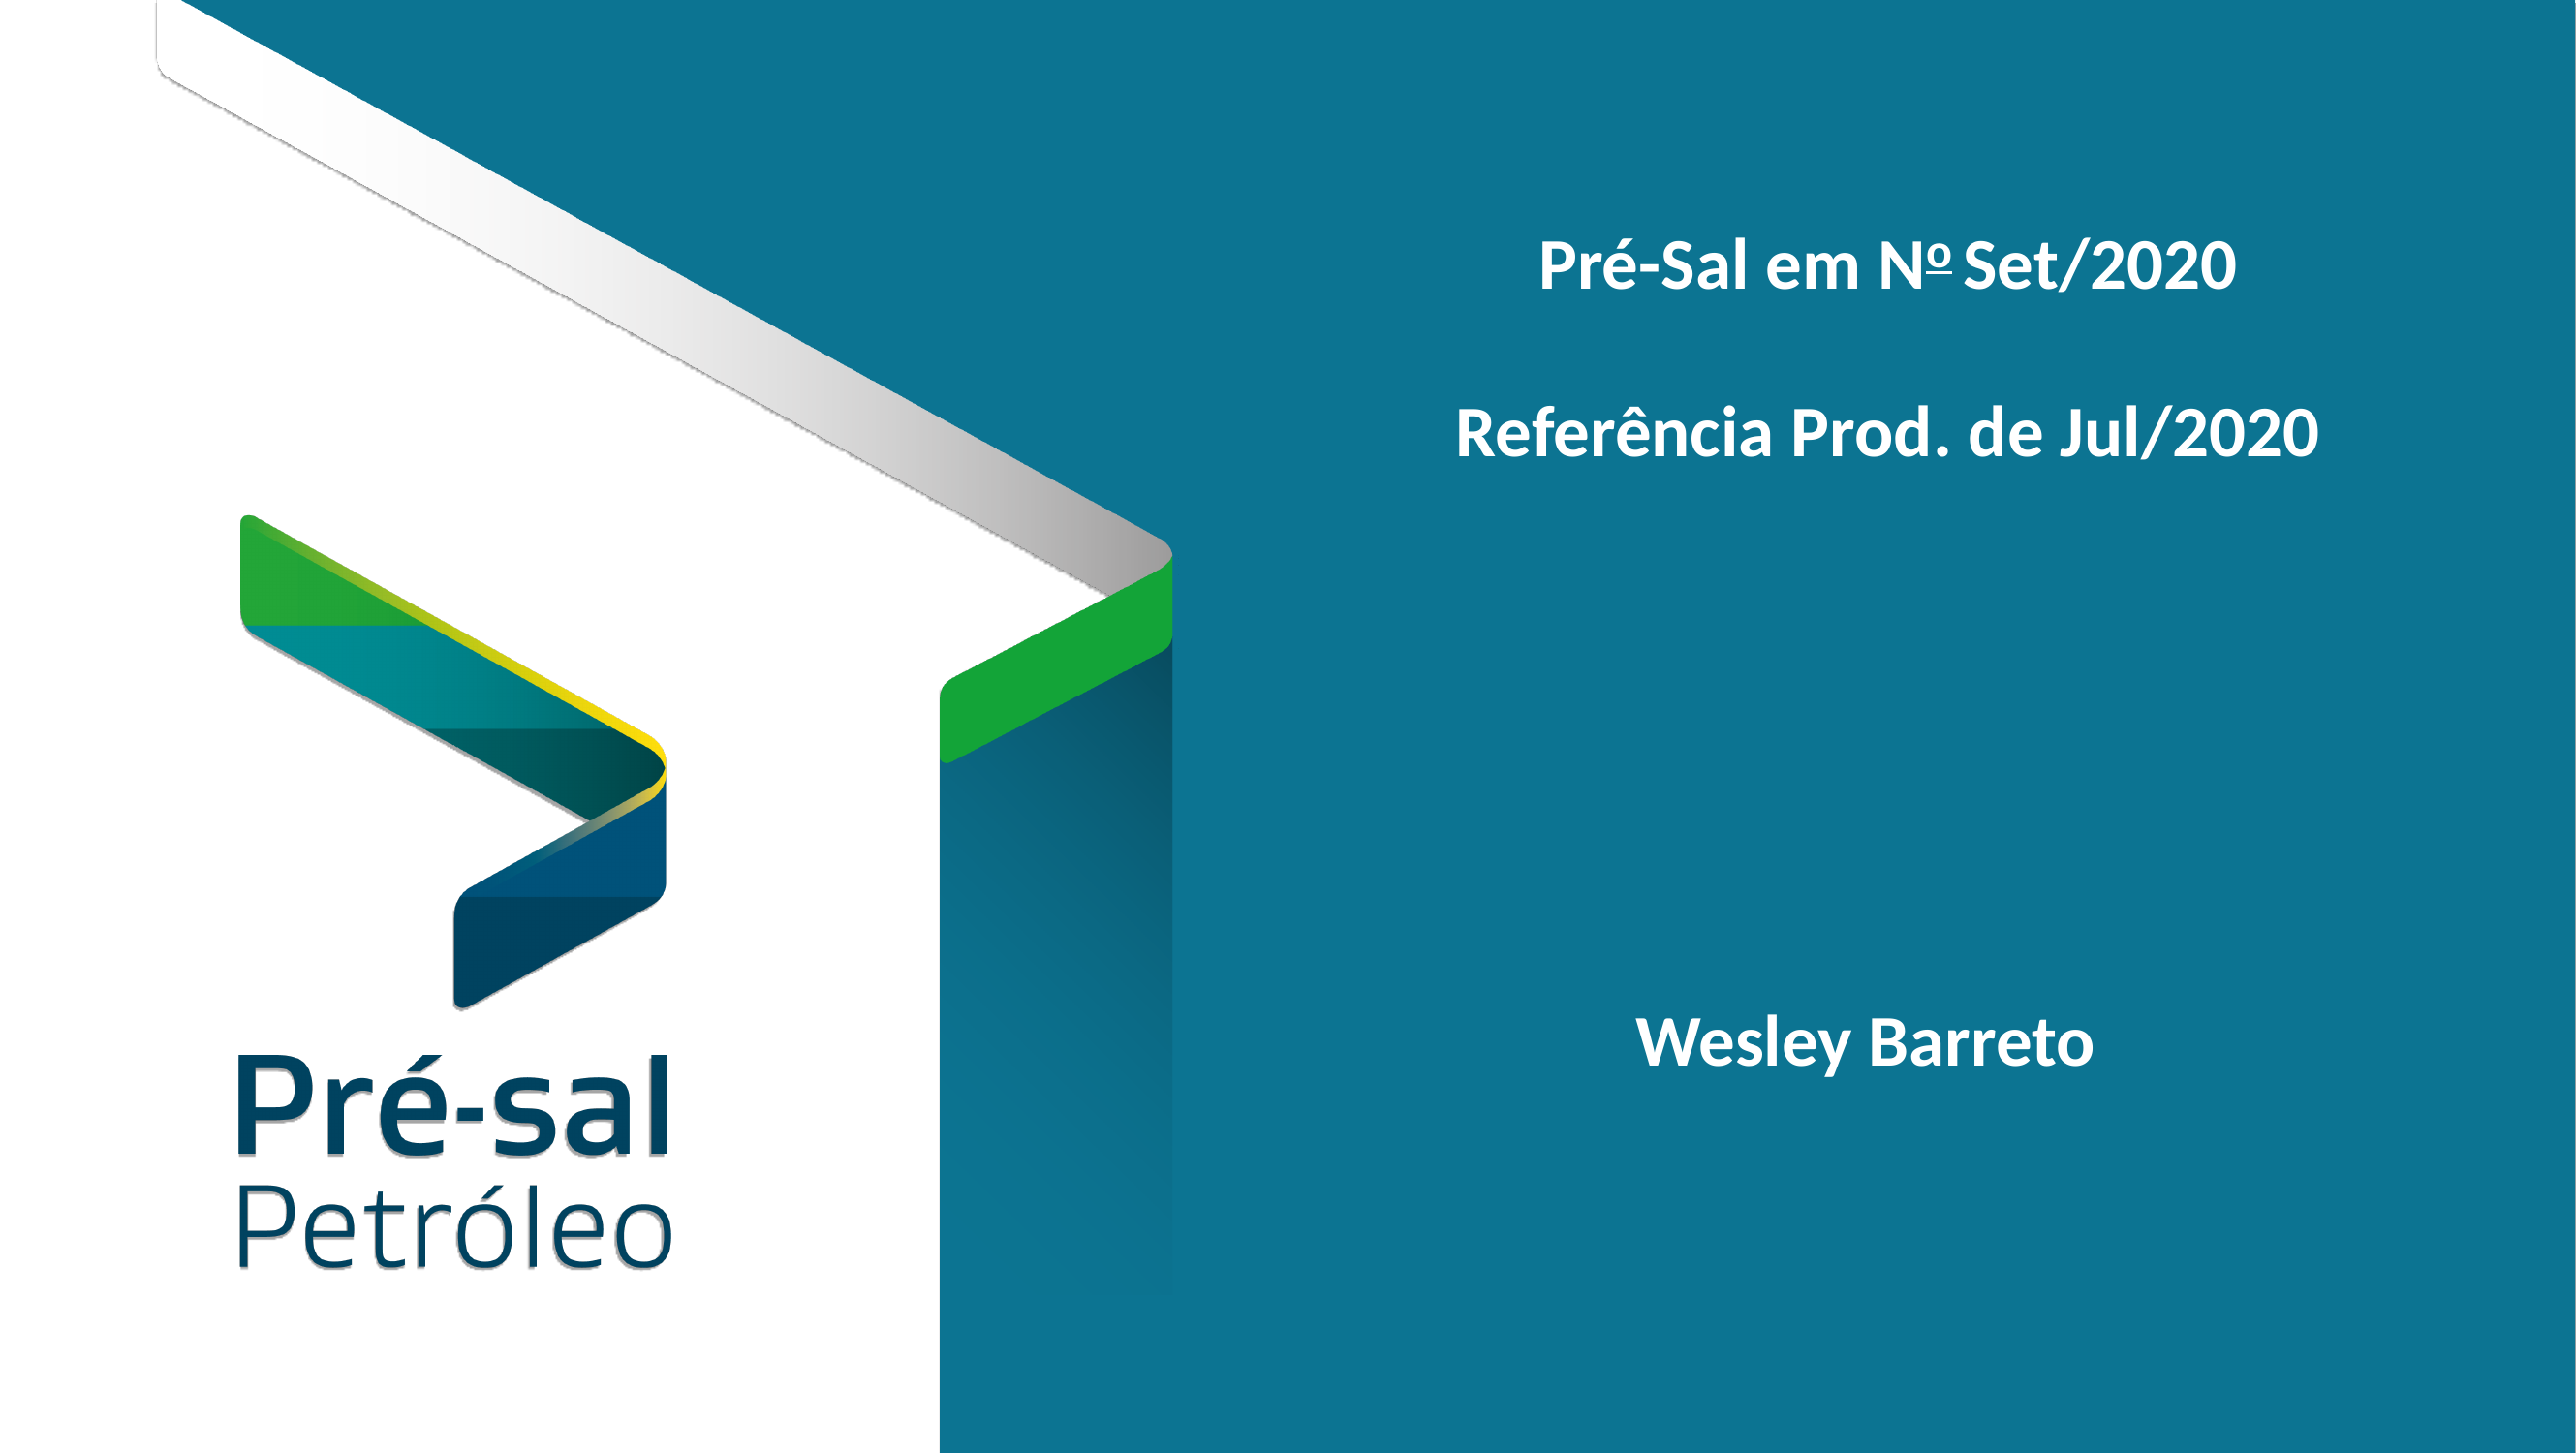

Pré-Sal em No Set/2020
Referência Prod. de Jul/2020
Wesley Barreto